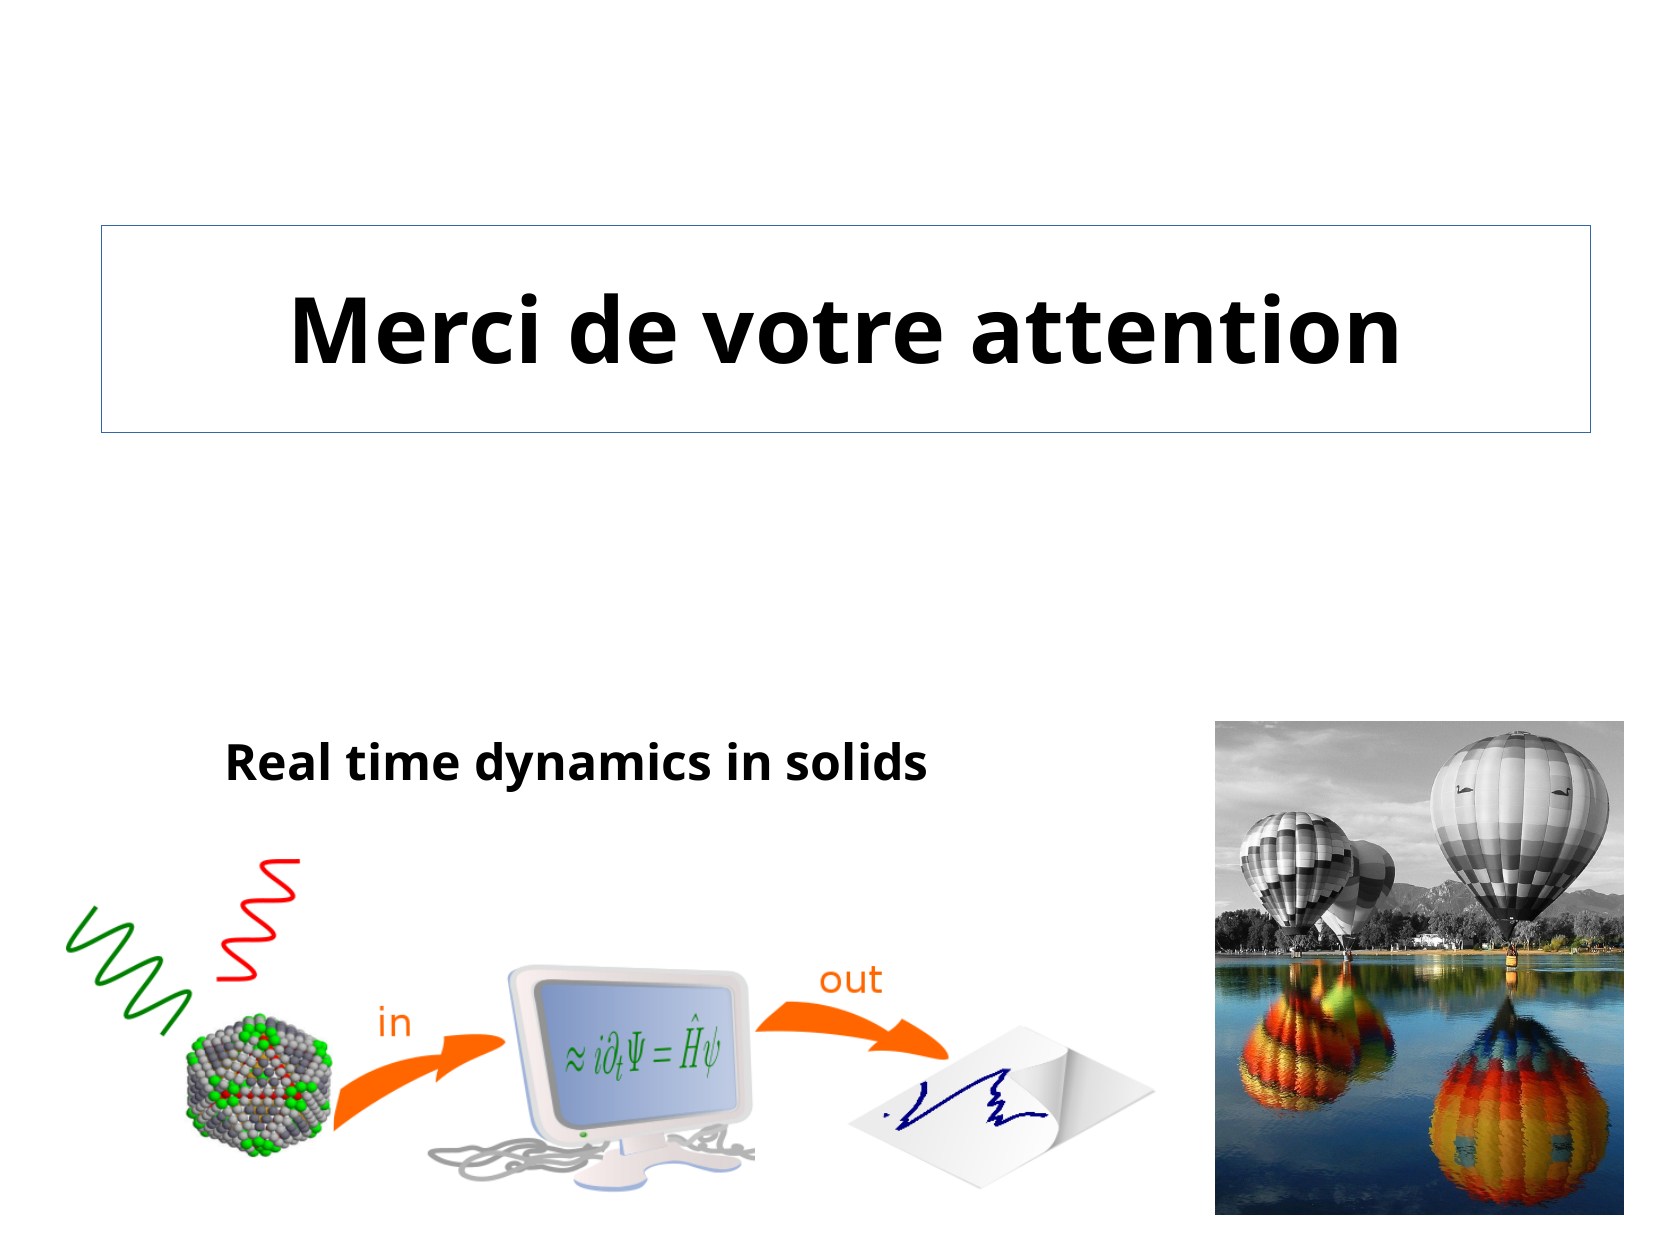

# Merci de votre attention
Real time dynamics in solids